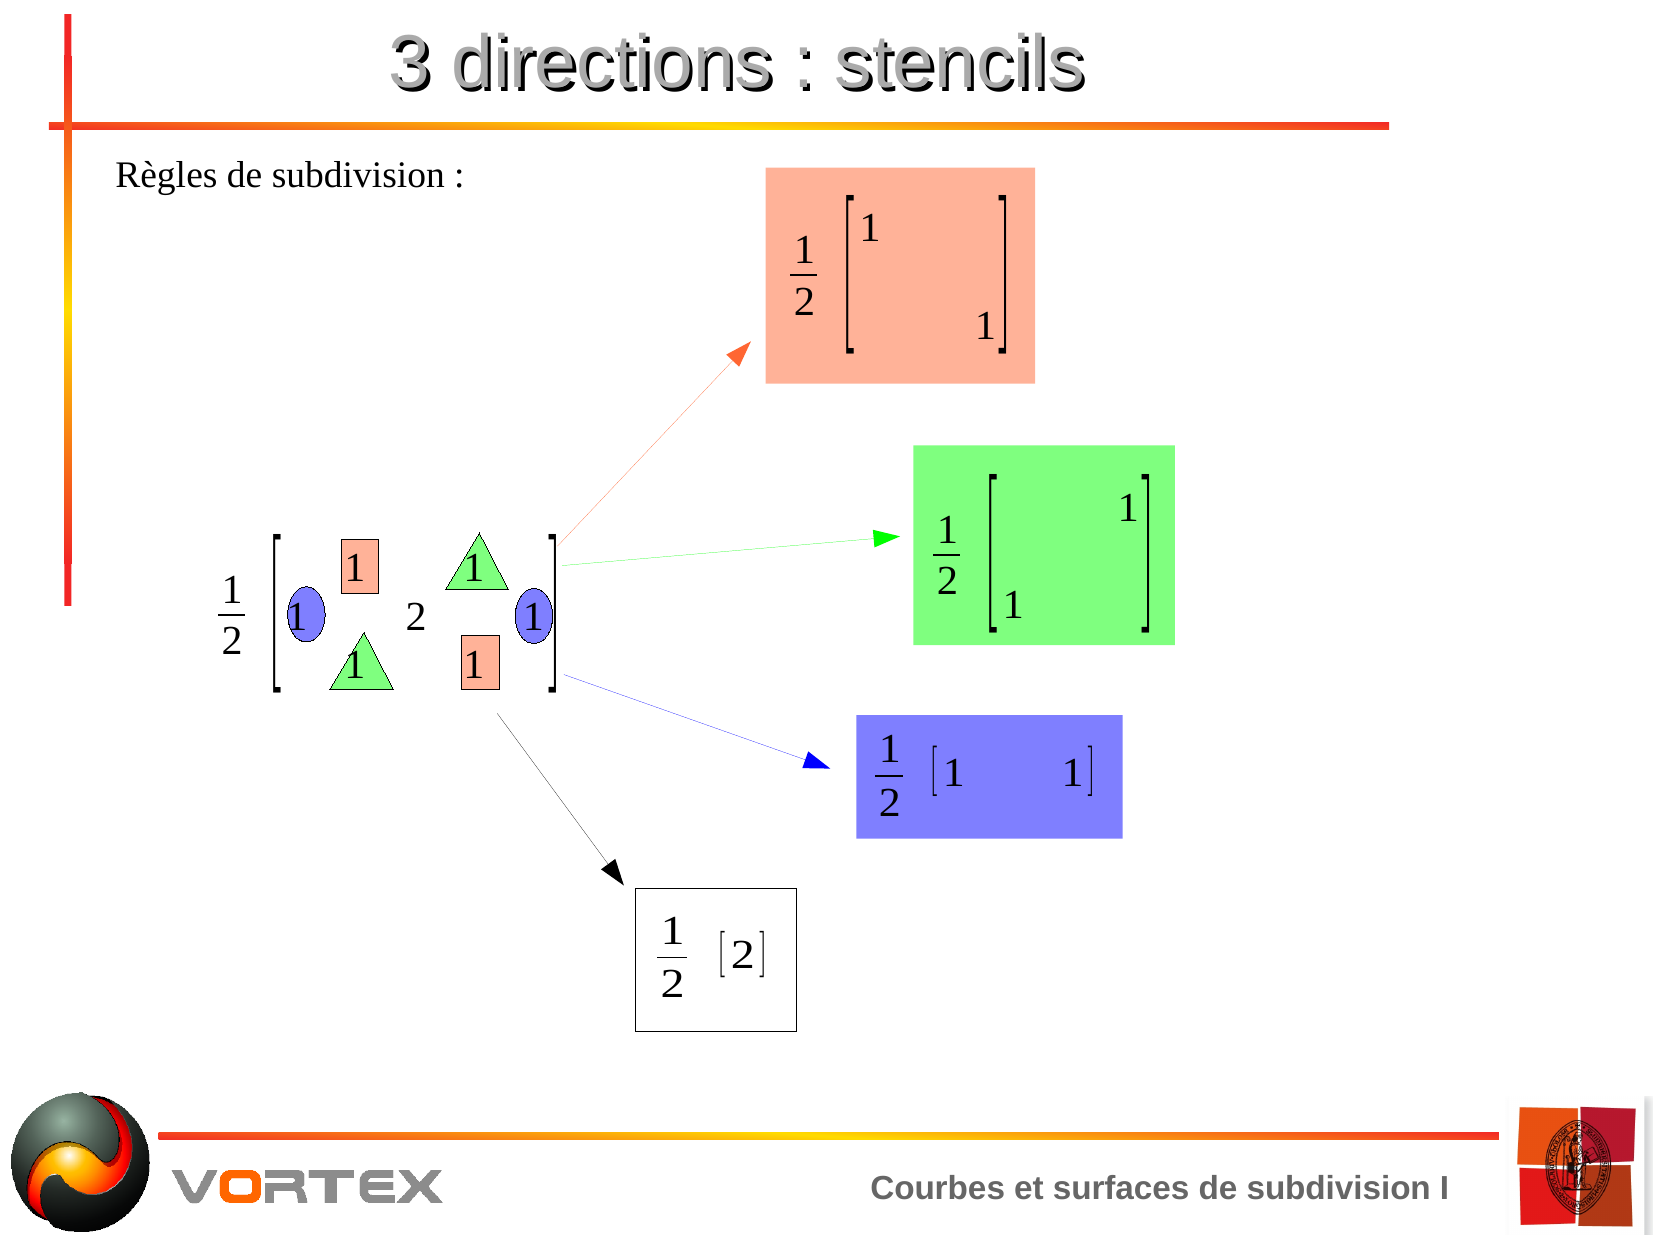

# 3 directions : stencils
Règles de subdivision :